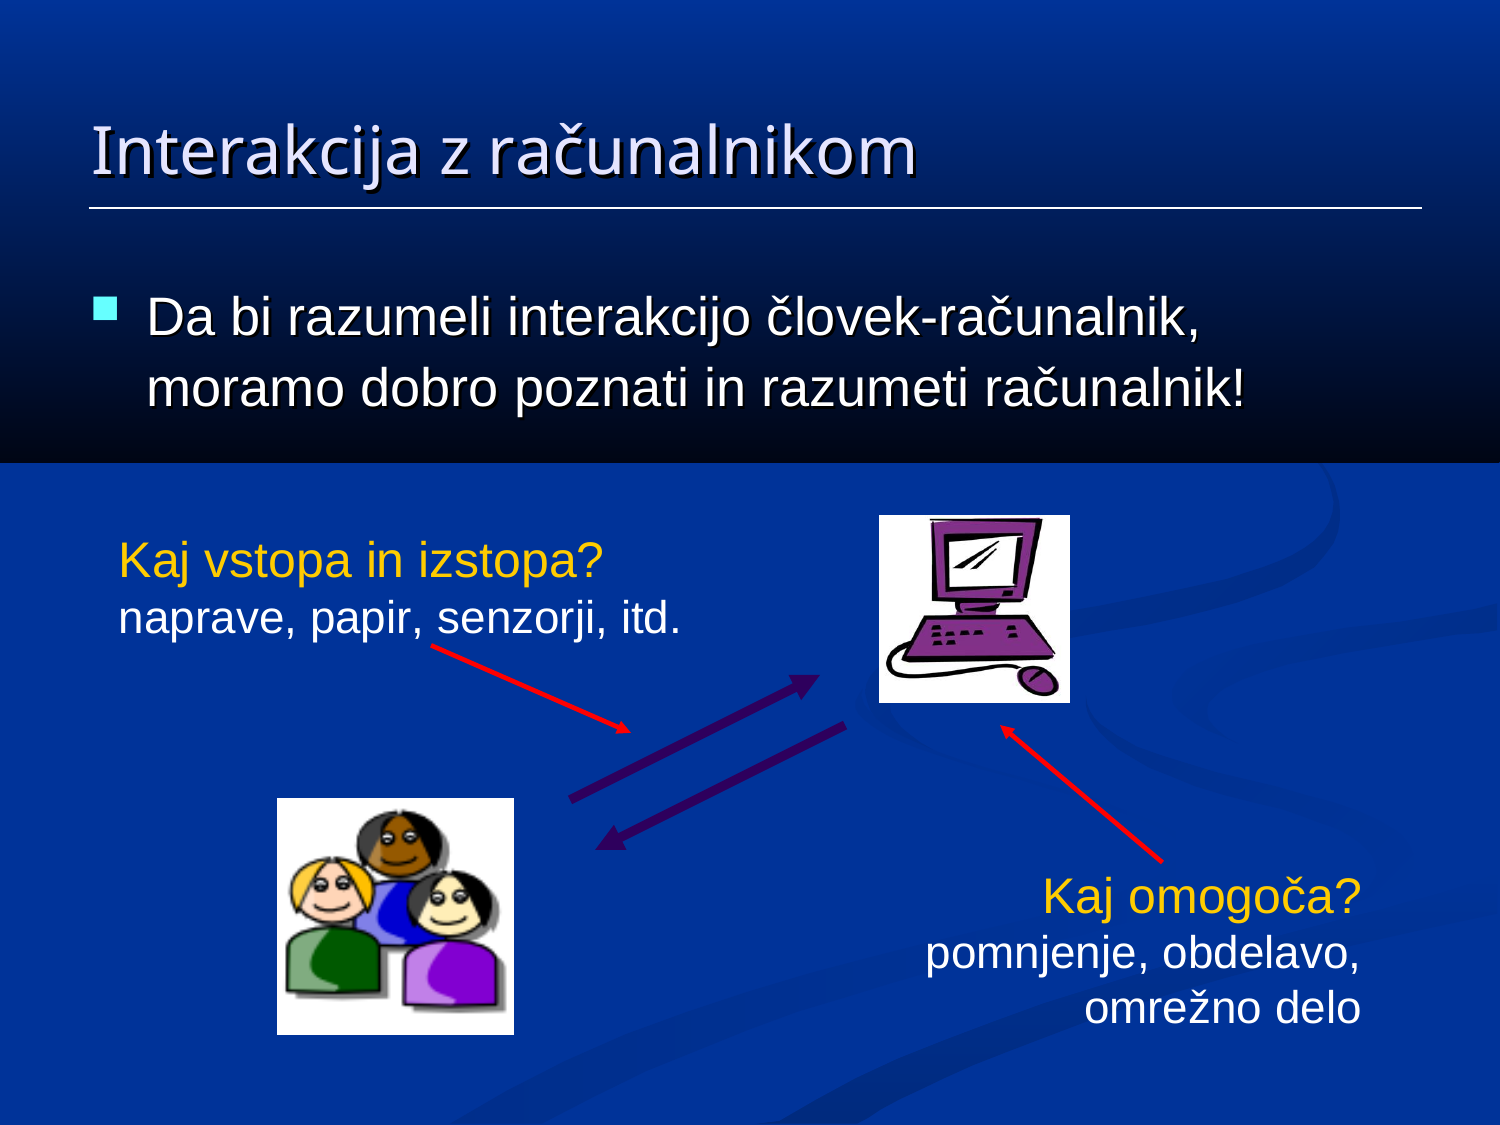

Interakcija z računalnikom
# Da bi razumeli interakcijo človek-računalnik, moramo dobro poznati in razumeti računalnik!
Kaj vstopa in izstopa?
naprave, papir, senzorji, itd.
Kaj omogoča?
pomnjenje, obdelavo,
omrežno delo